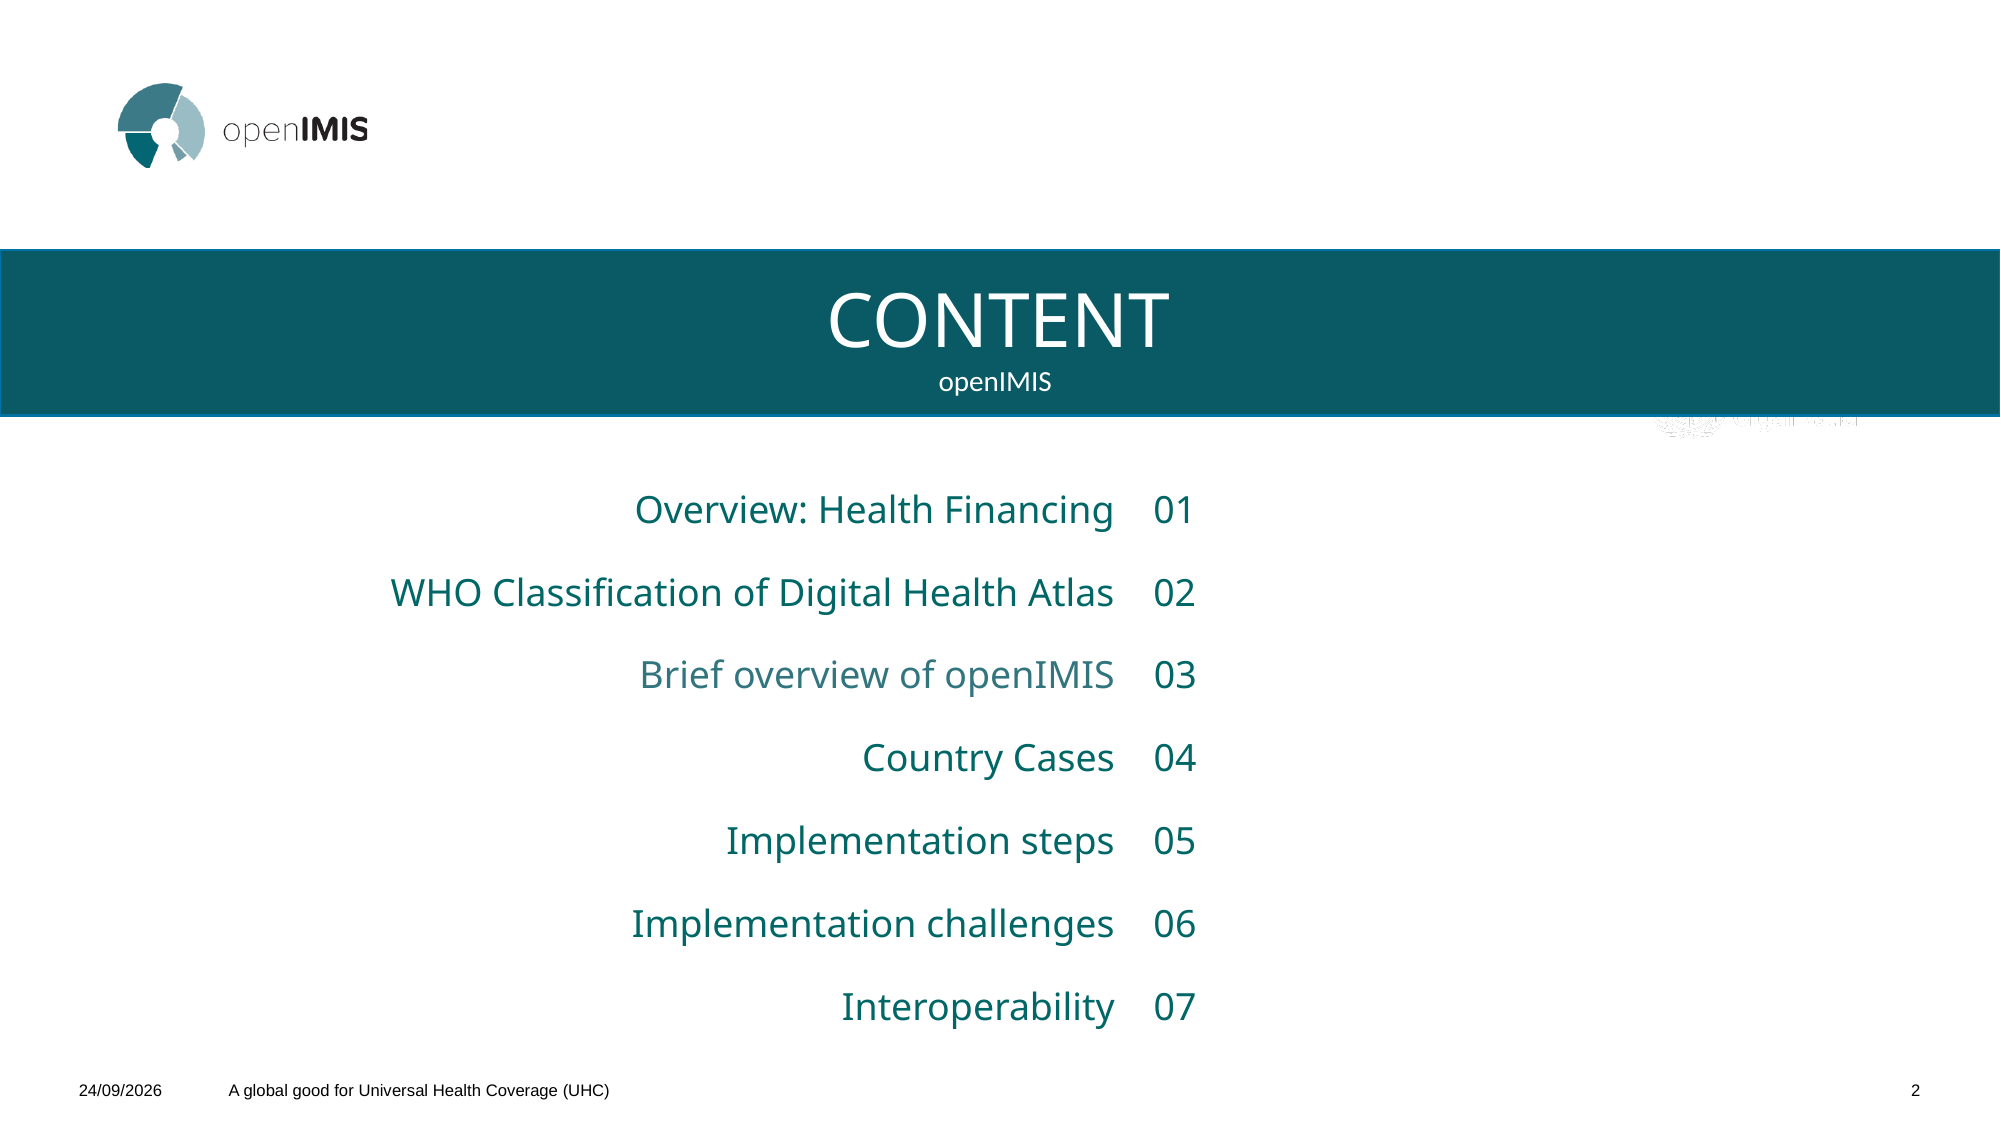

CONTENT
openIMIS
# Overview: Health Financing 01
WHO Classification of Digital Health Atlas 02
Brief overview of openIMIS 03
Country Cases 04
Implementation steps 05
Implementation challenges 06
Interoperability 07
A global good for Universal Health Coverage (UHC)